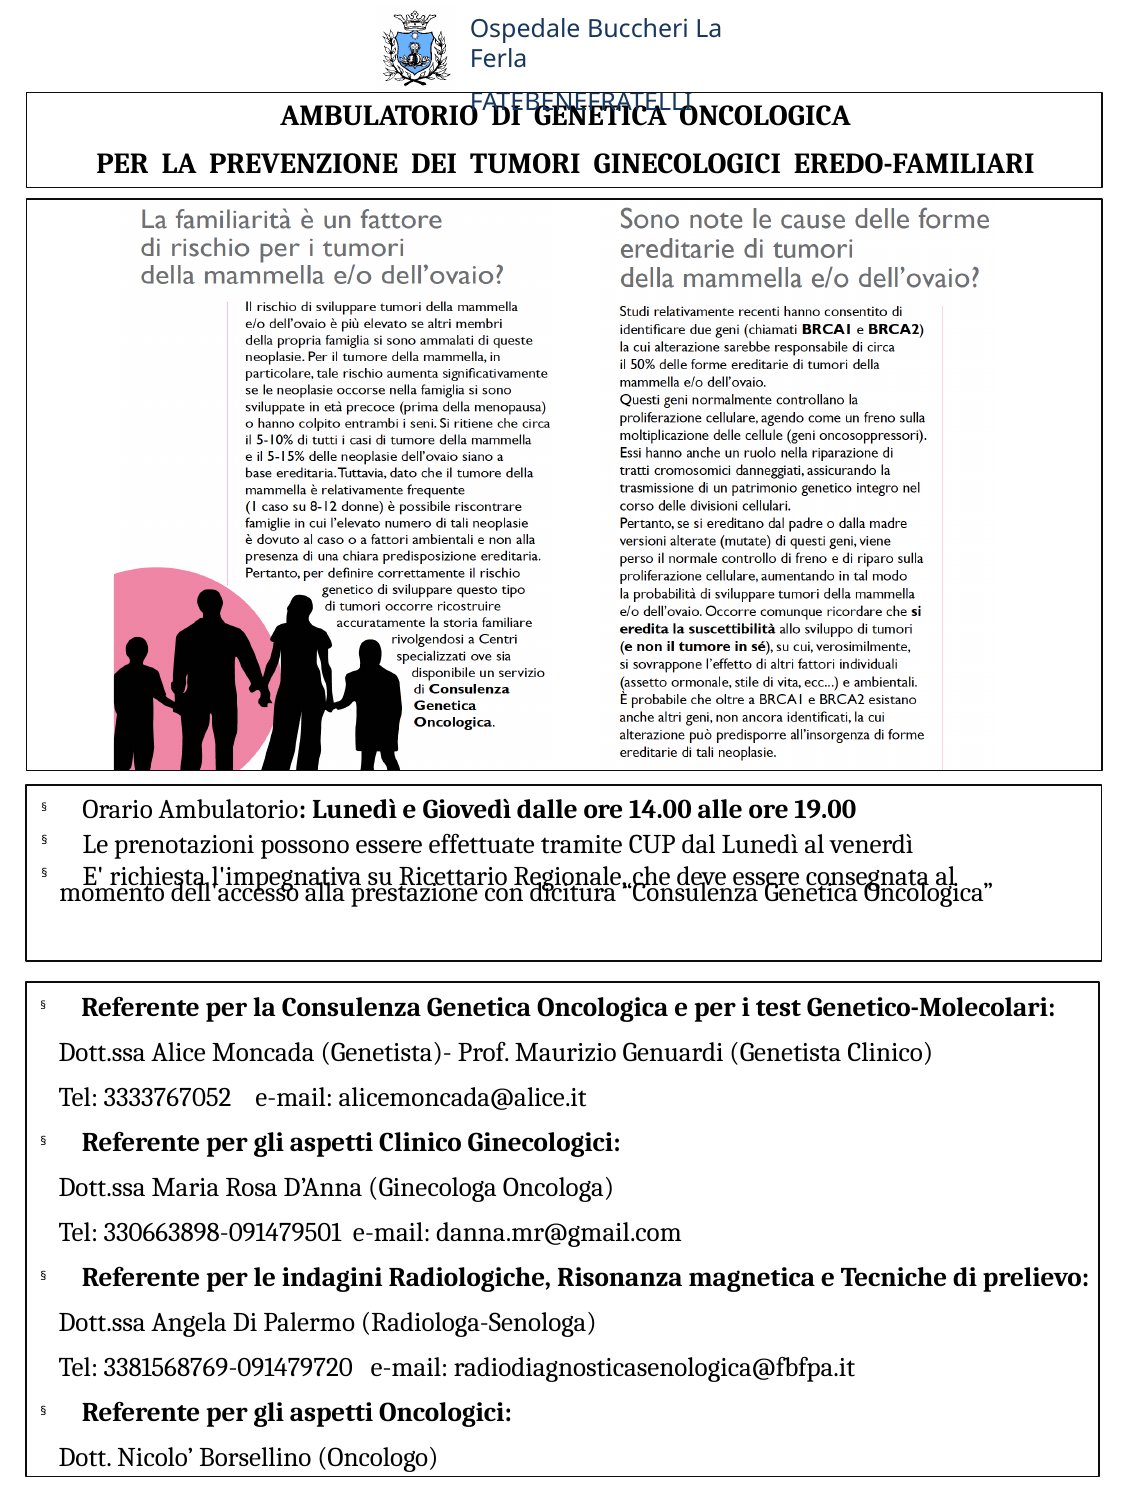

Ospedale Buccheri La Ferla
FATEBENEFRATELLI
AMBULATORIO DI GENETICA ONCOLOGICA
PER LA PREVENZIONE DEI TUMORI GINECOLOGICI EREDO-FAMILIARI
 Orario Ambulatorio: Lunedì e Giovedì dalle ore 14.00 alle ore 19.00
 Le prenotazioni possono essere effettuate tramite CUP dal Lunedì al venerdì
 E' richiesta l'impegnativa su Ricettario Regionale, che deve essere consegnata al
 momento dell'accesso alla prestazione con dicitura “Consulenza Genetica Oncologica”
 Referente per la Consulenza Genetica Oncologica e per i test Genetico-Molecolari:
 Dott.ssa Alice Moncada (Genetista)- Prof. Maurizio Genuardi (Genetista Clinico)
 Tel: 3333767052 e-mail: alicemoncada@alice.it
 Referente per gli aspetti Clinico Ginecologici:
 Dott.ssa Maria Rosa D’Anna (Ginecologa Oncologa)
 Tel: 330663898-091479501 e-mail: danna.mr@gmail.com
 Referente per le indagini Radiologiche, Risonanza magnetica e Tecniche di prelievo:
 Dott.ssa Angela Di Palermo (Radiologa-Senologa)
 Tel: 3381568769-091479720 e-mail: radiodiagnosticasenologica@fbfpa.it
 Referente per gli aspetti Oncologici:
 Dott. Nicolo’ Borsellino (Oncologo)